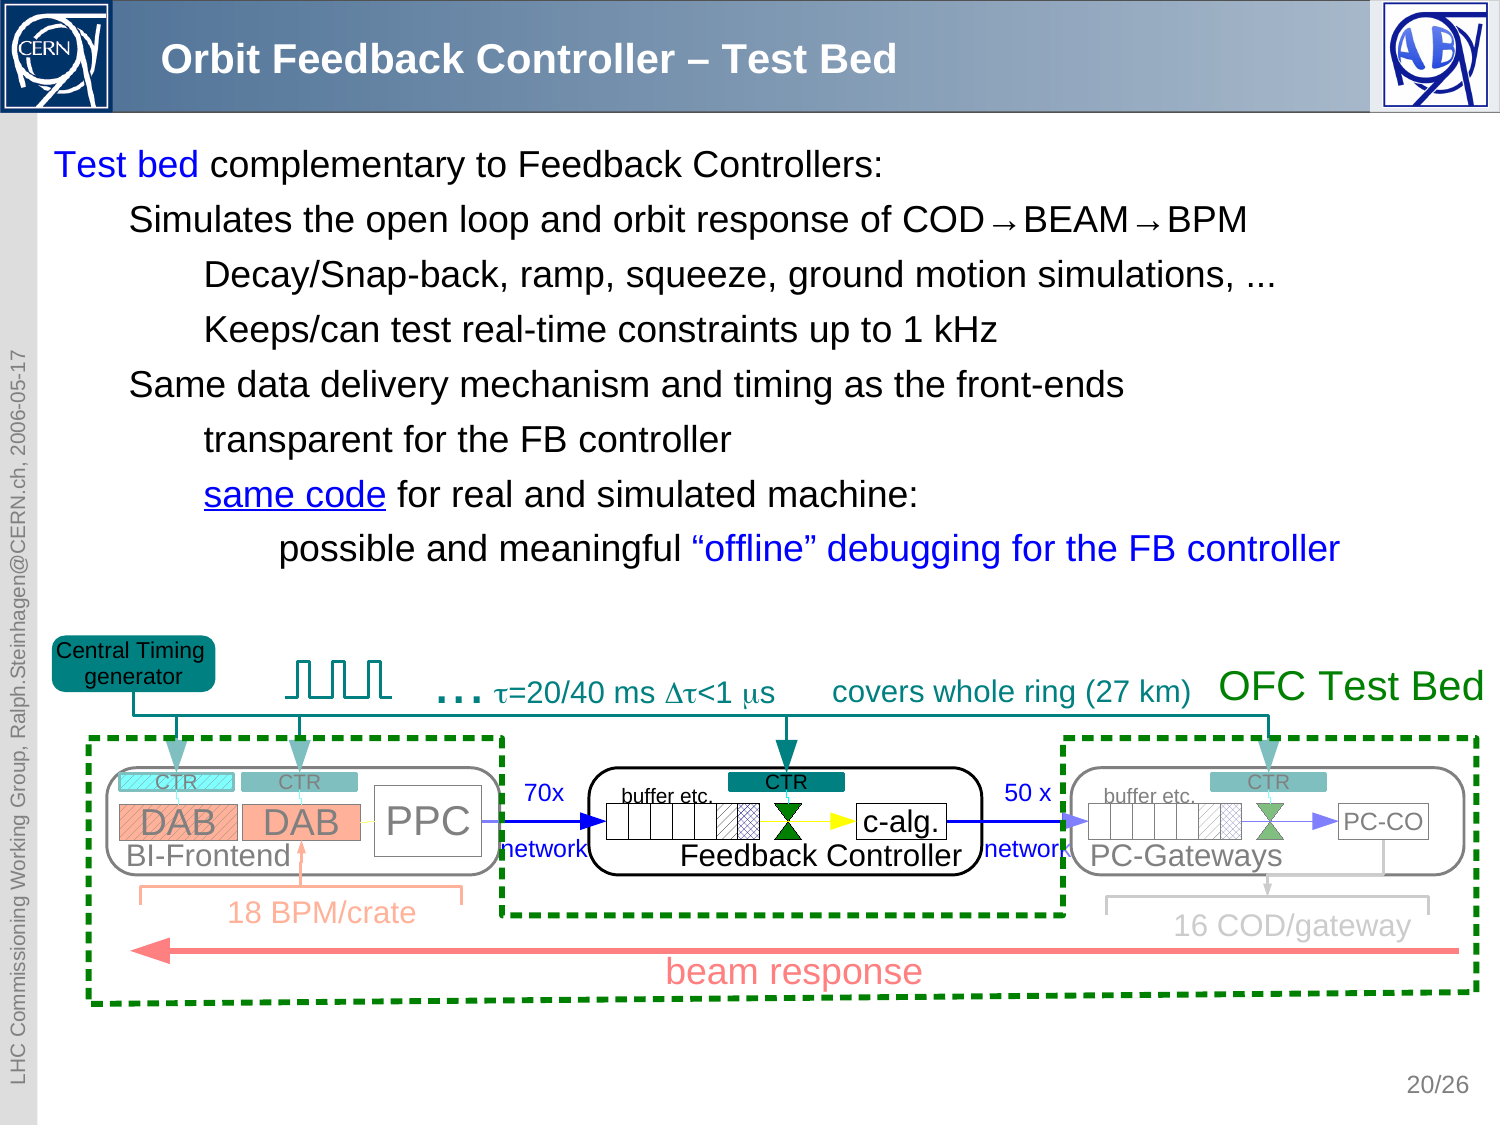

# Orbit Feedback Controller – Test Bed
Test bed complementary to Feedback Controllers:
Simulates the open loop and orbit response of COD→BEAM→BPM
Decay/Snap-back, ramp, squeeze, ground motion simulations, ...
Keeps/can test real-time constraints up to 1 kHz
Same data delivery mechanism and timing as the front-ends
transparent for the FB controller
same code for real and simulated machine:
possible and meaningful “offline” debugging for the FB controller
Central Timing
generator
... t=20/40 ms Dt<1 ms
OFC Test Bed
covers whole ring (27 km)
 BI-Frontend
 PC-Gateways
Feedback Controller
CTR
CTR
CTR
CTR
buffer etc.
buffer etc.
PPC
c-alg.
PC-CO
DAB
DAB
18 BPM/crate
16 COD/gateway
beam response